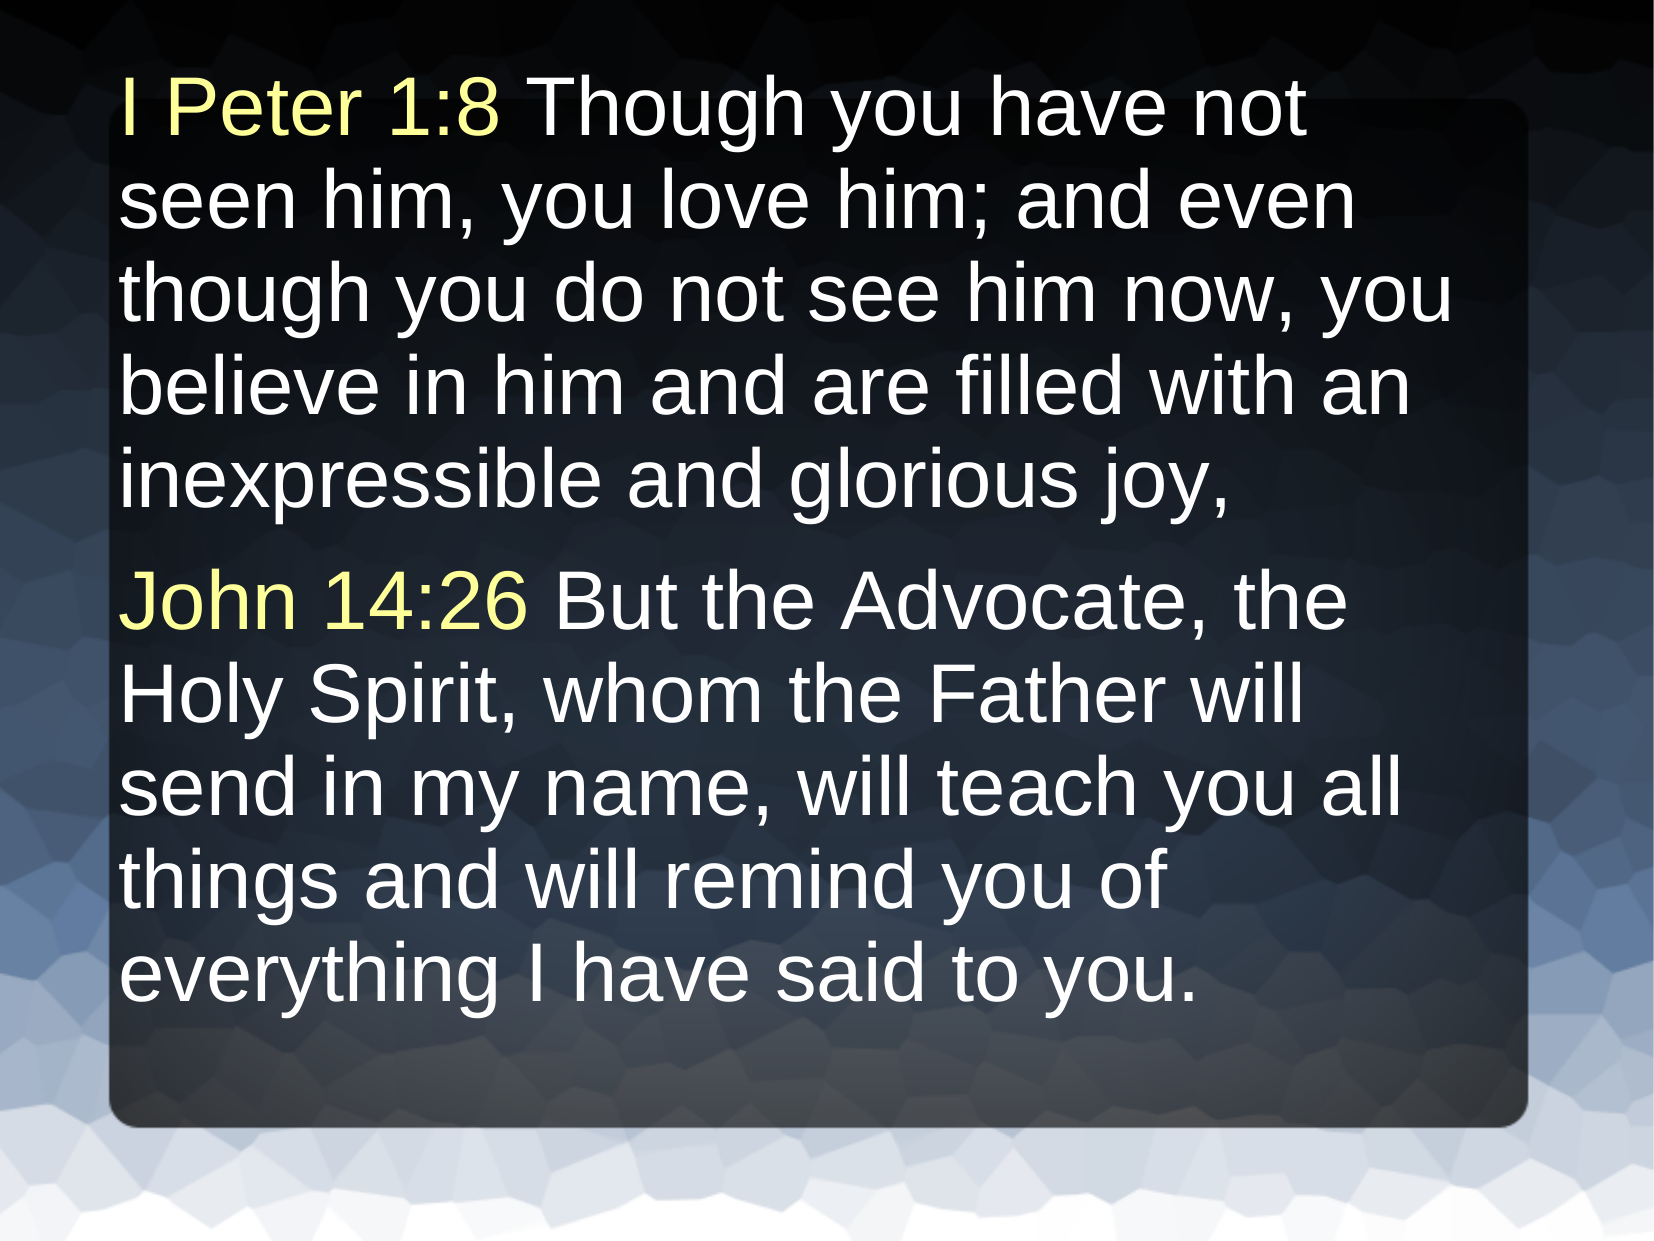

# I Peter 1:8 Though you have not seen him, you love him; and even though you do not see him now, you believe in him and are filled with an inexpressible and glorious joy,
John 14:26 But the Advocate, the Holy Spirit, whom the Father will send in my name, will teach you all things and will remind you of everything I have said to you.